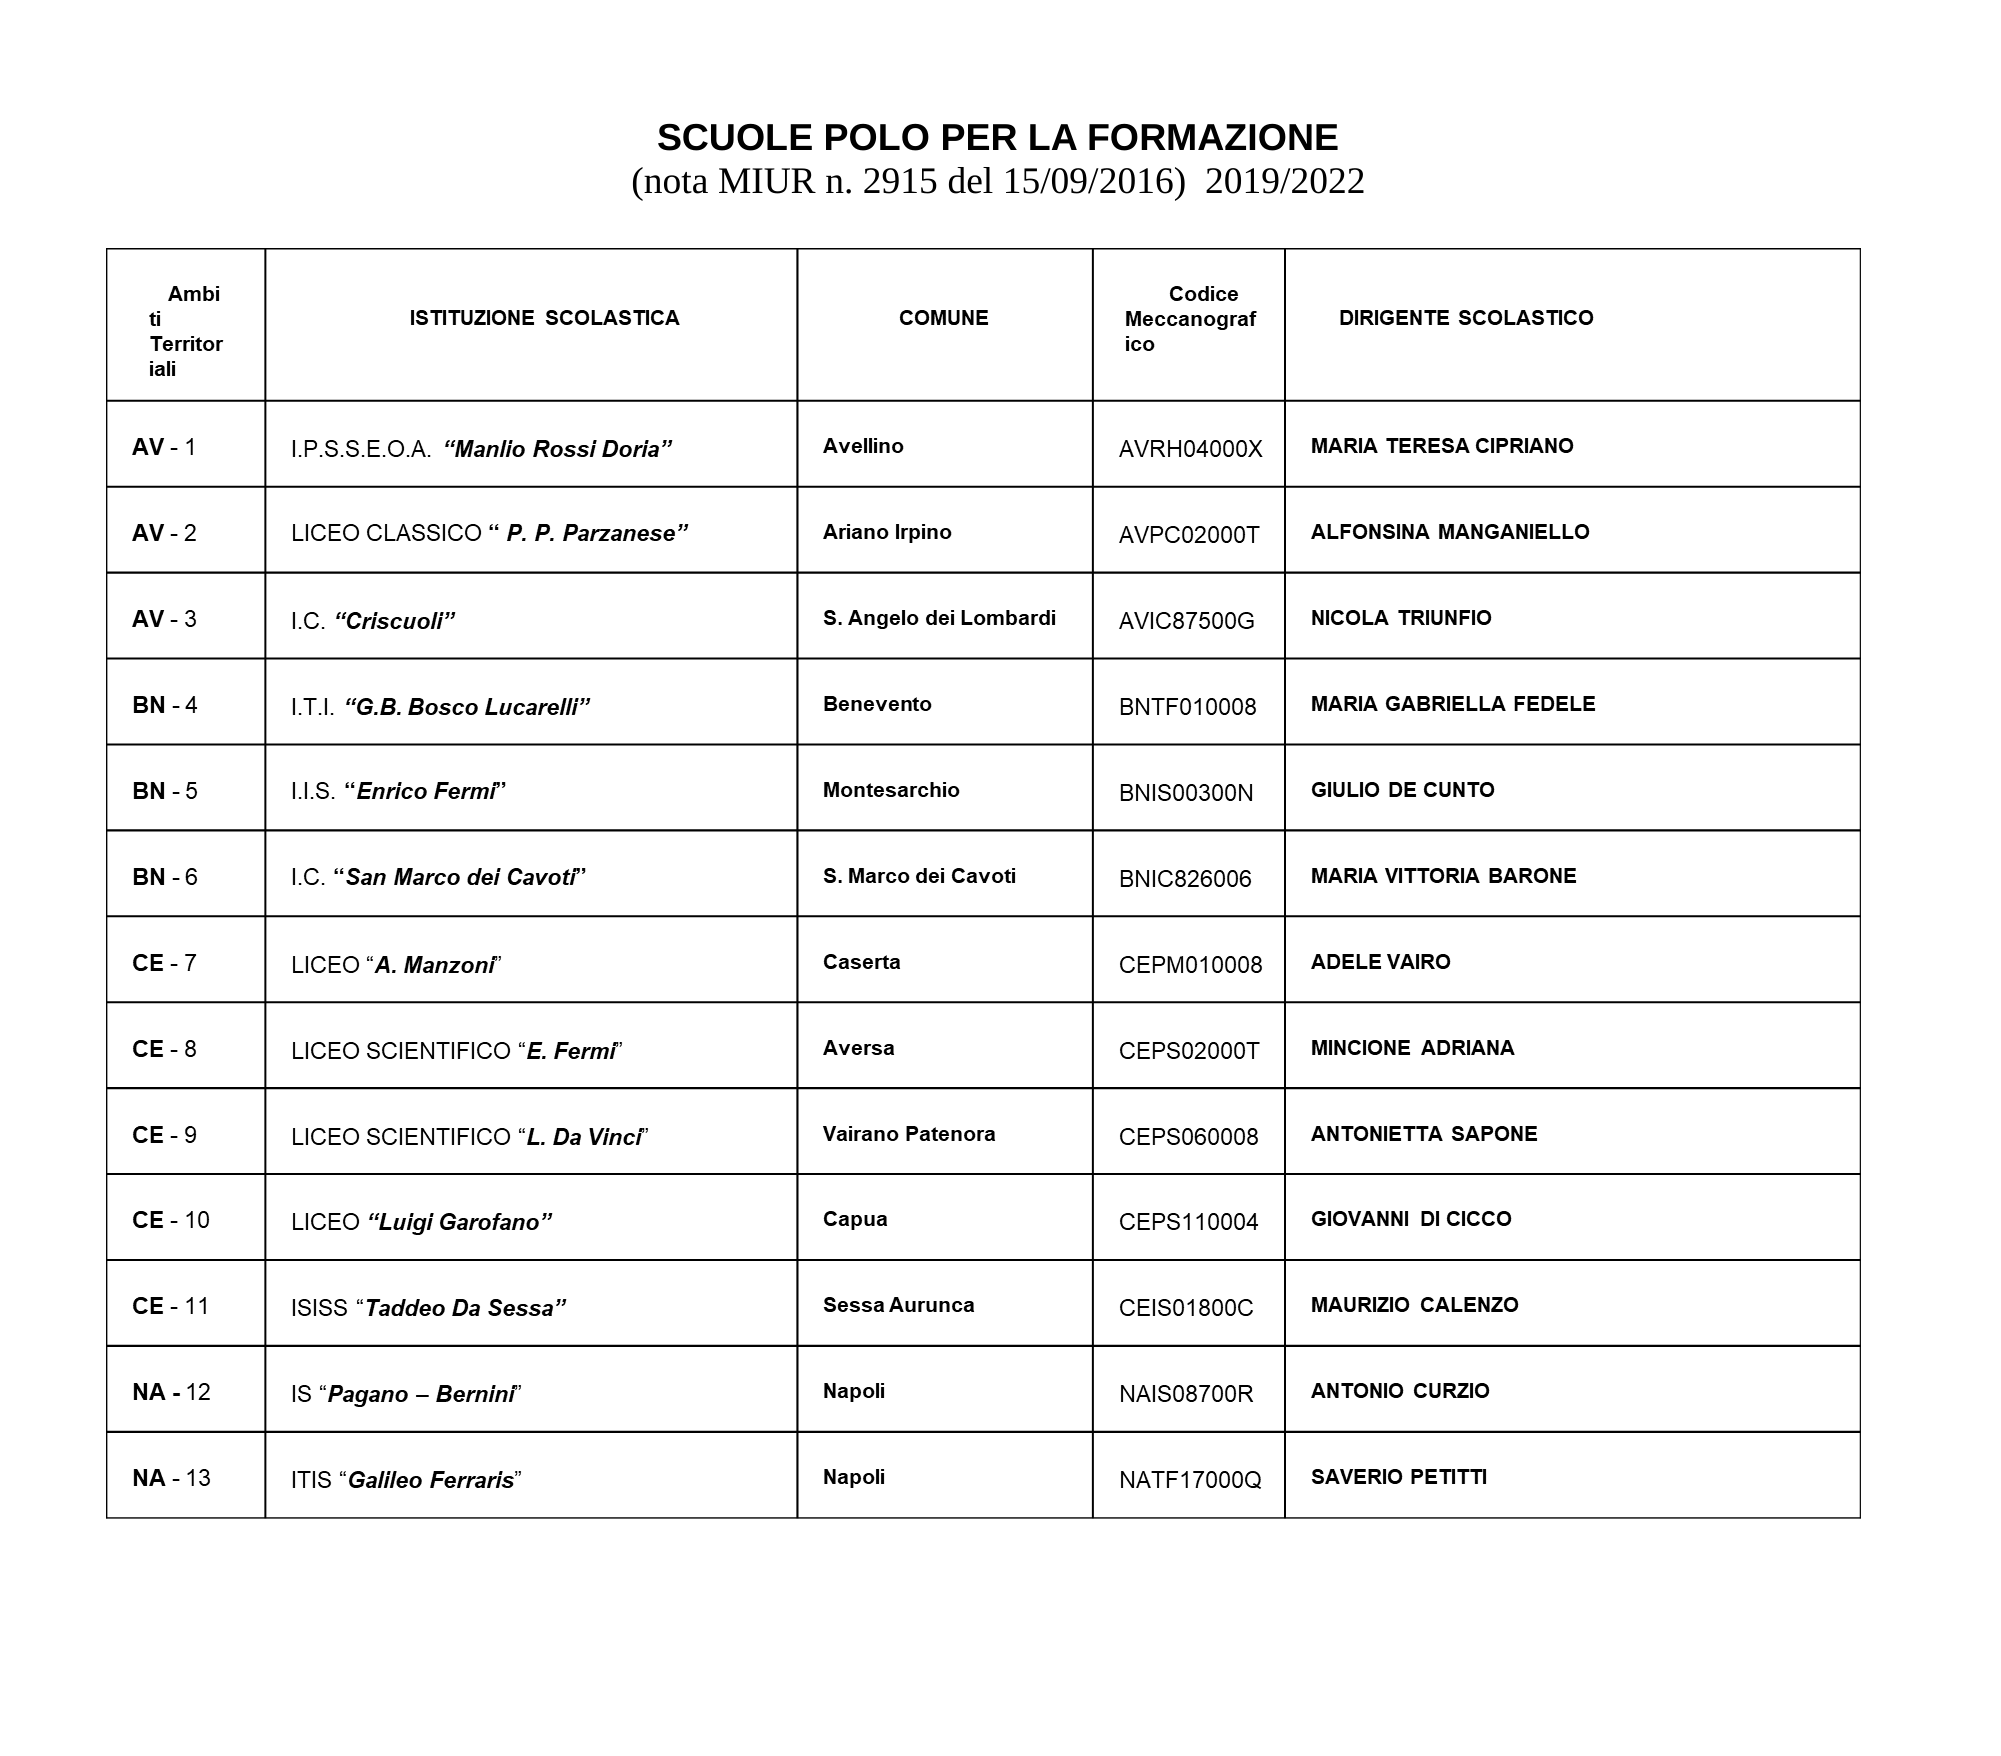

SCUOLE POLO PER LA FORMAZIONE
(nota MIUR n. 2915 del 15/09/2016) 2019/2022